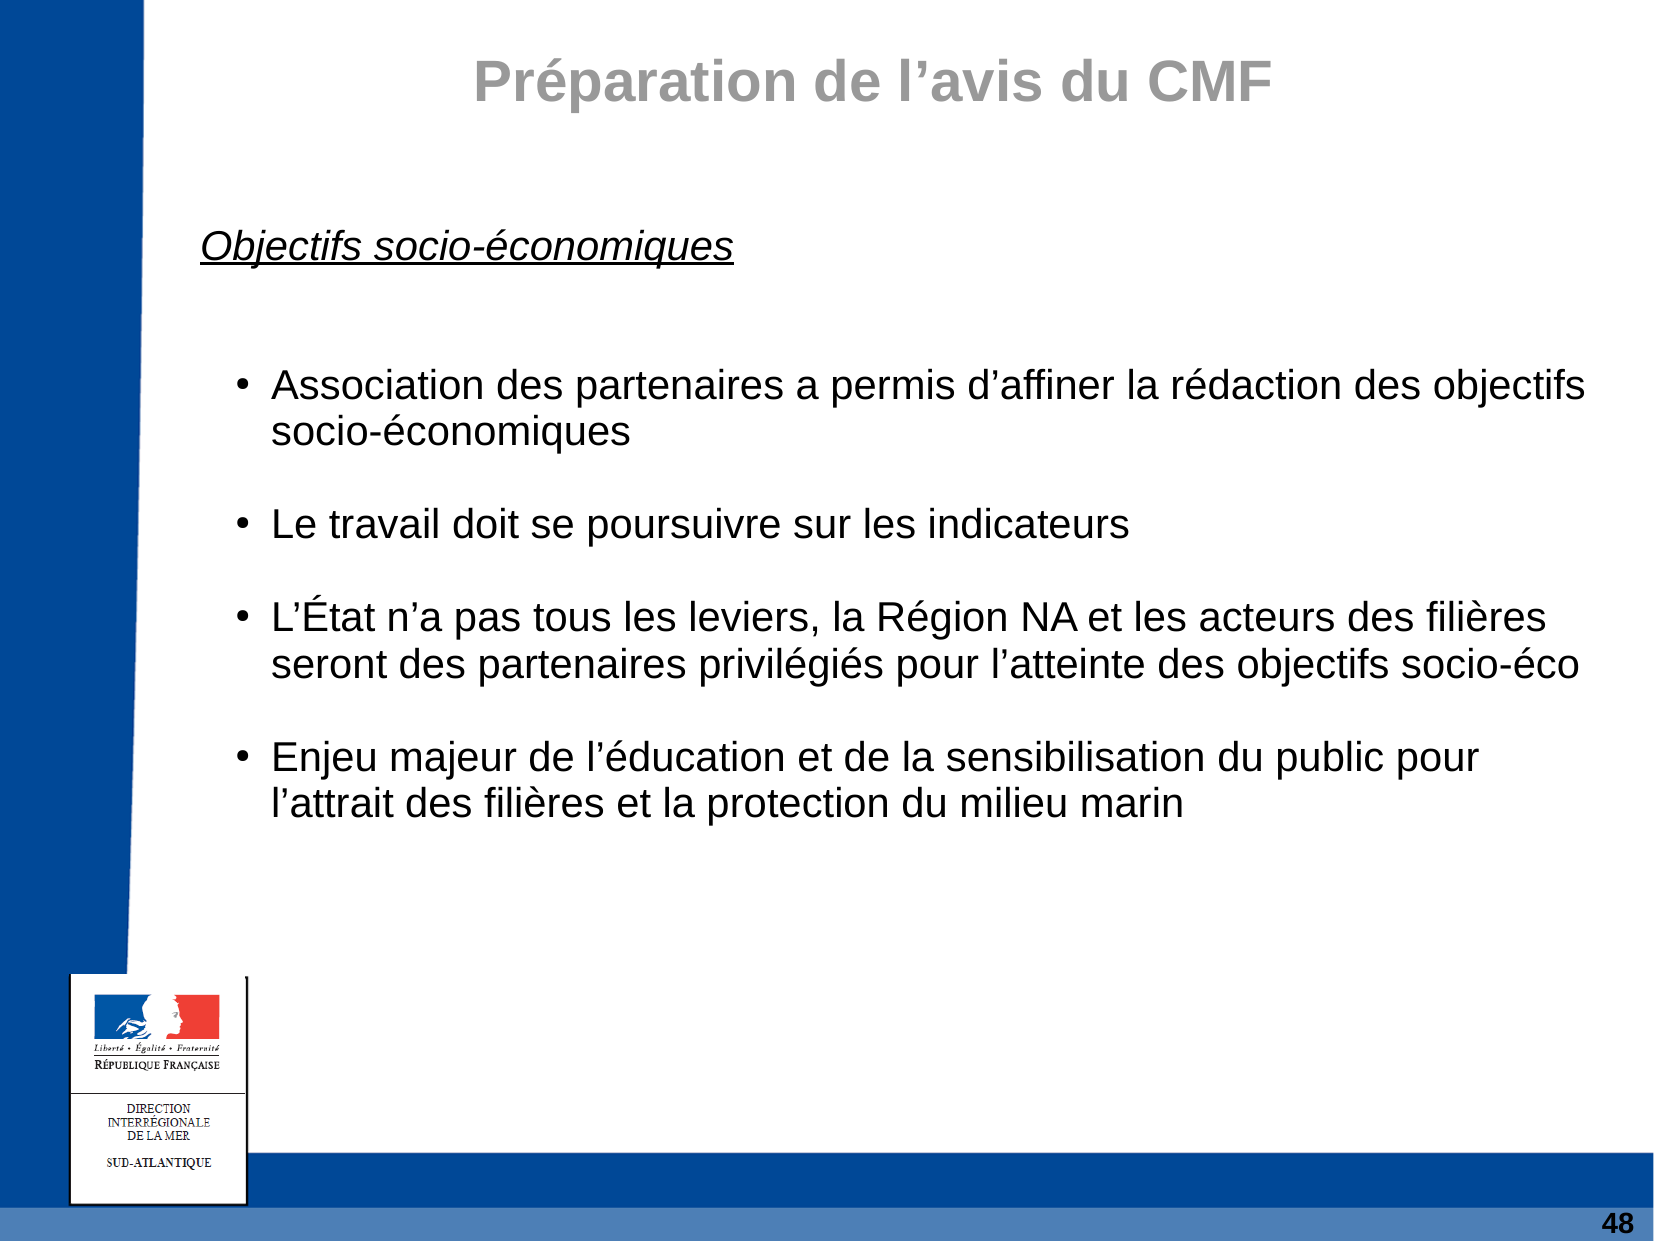

Préparation de l’avis du CMF
Objectifs socio-économiques
Association des partenaires a permis d’affiner la rédaction des objectifs socio-économiques
Le travail doit se poursuivre sur les indicateurs
L’État n’a pas tous les leviers, la Région NA et les acteurs des filières seront des partenaires privilégiés pour l’atteinte des objectifs socio-éco
Enjeu majeur de l’éducation et de la sensibilisation du public pour l’attrait des filières et la protection du milieu marin